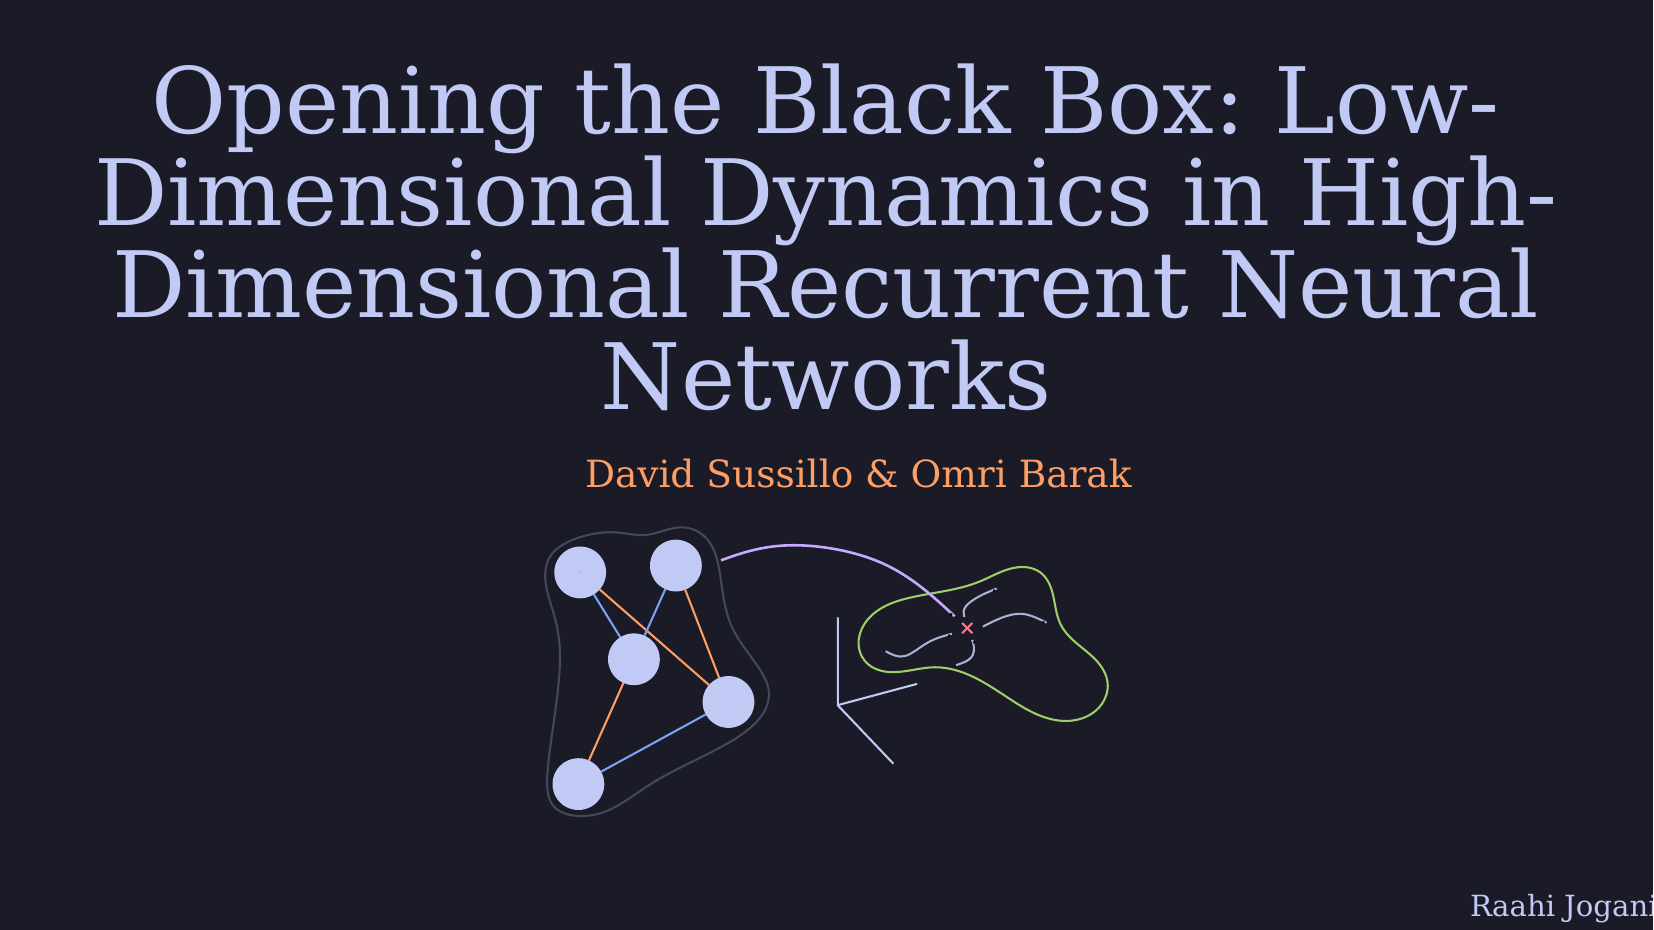

# Opening the Black Box: Low-Dimensional Dynamics in High-Dimensional Recurrent Neural Networks
David Sussillo & Omri Barak
Raahi Jogani